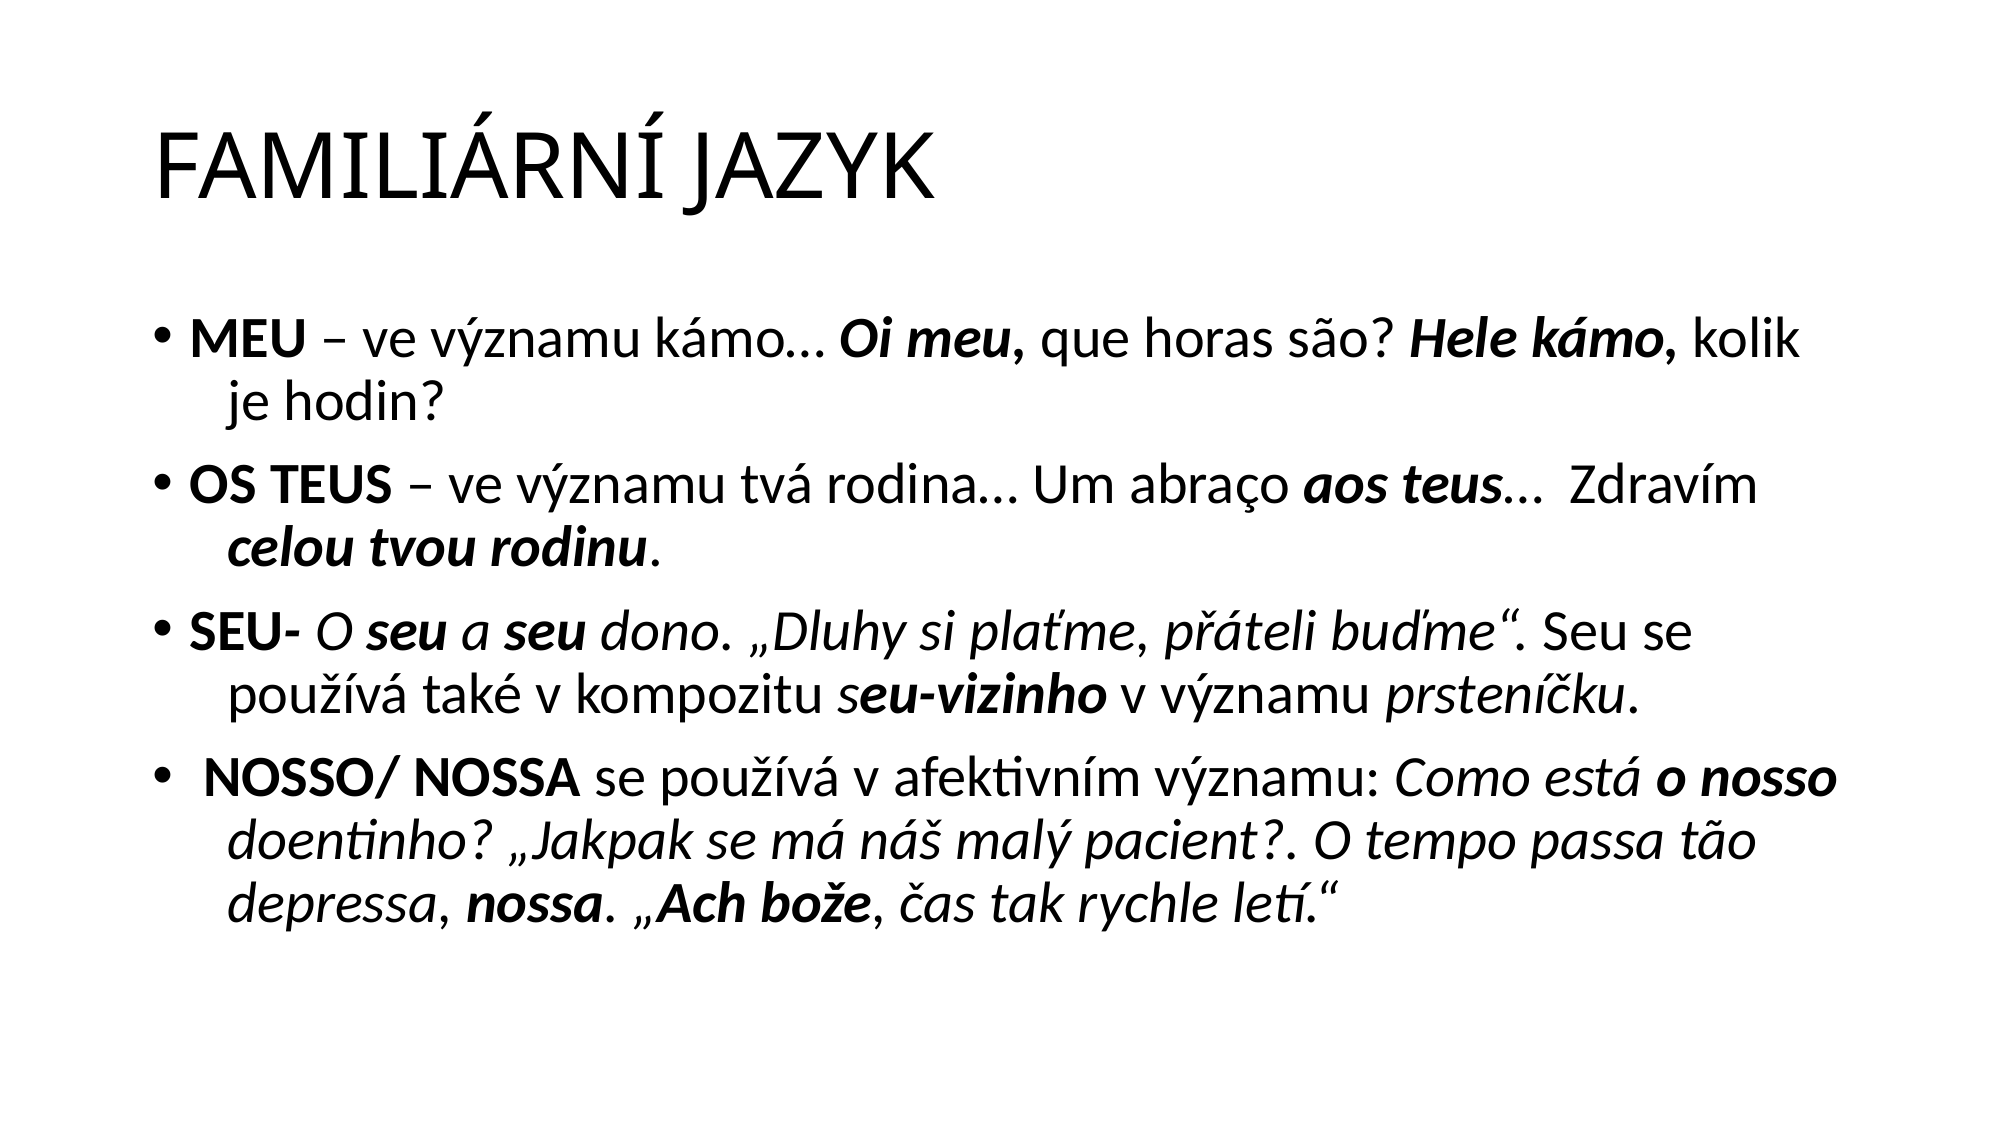

# FAMILIÁRNÍ JAZYK
MEU – ve významu kámo… Oi meu, que horas são? Hele kámo, kolik je hodin?
OS TEUS – ve významu tvá rodina… Um abraço aos teus… Zdravím celou tvou rodinu.
SEU- O seu a seu dono. „Dluhy si plaťme, přáteli buďme“. Seu se používá také v kompozitu seu-vizinho v významu prsteníčku.
 NOSSO/ NOSSA se používá v afektivním významu: Como está o nosso doentinho? „Jakpak se má náš malý pacient?. O tempo passa tão depressa, nossa. „Ach bože, čas tak rychle letí.“